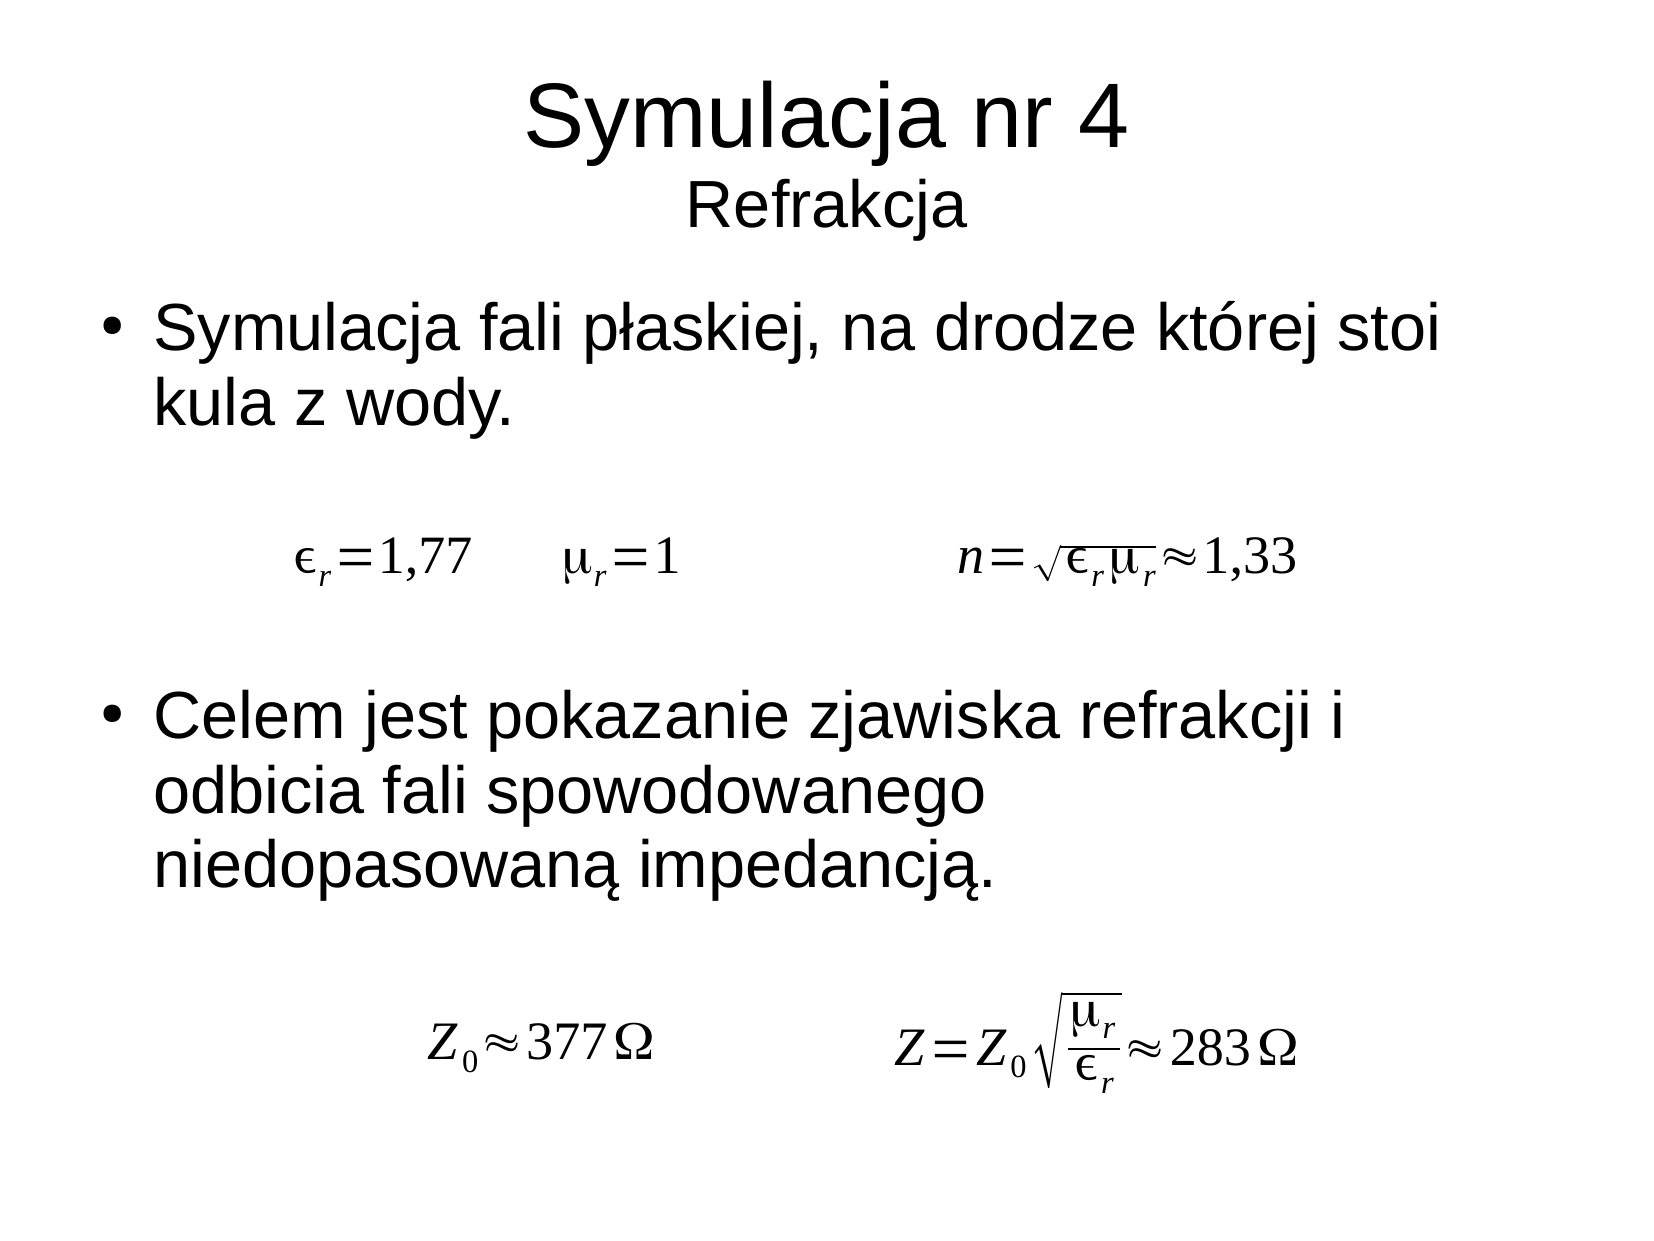

# Symulacja nr 4 Refrakcja
Symulacja fali płaskiej, na drodze której stoi kula z wody.
Celem jest pokazanie zjawiska refrakcji i odbicia fali spowodowanego niedopasowaną impedancją.